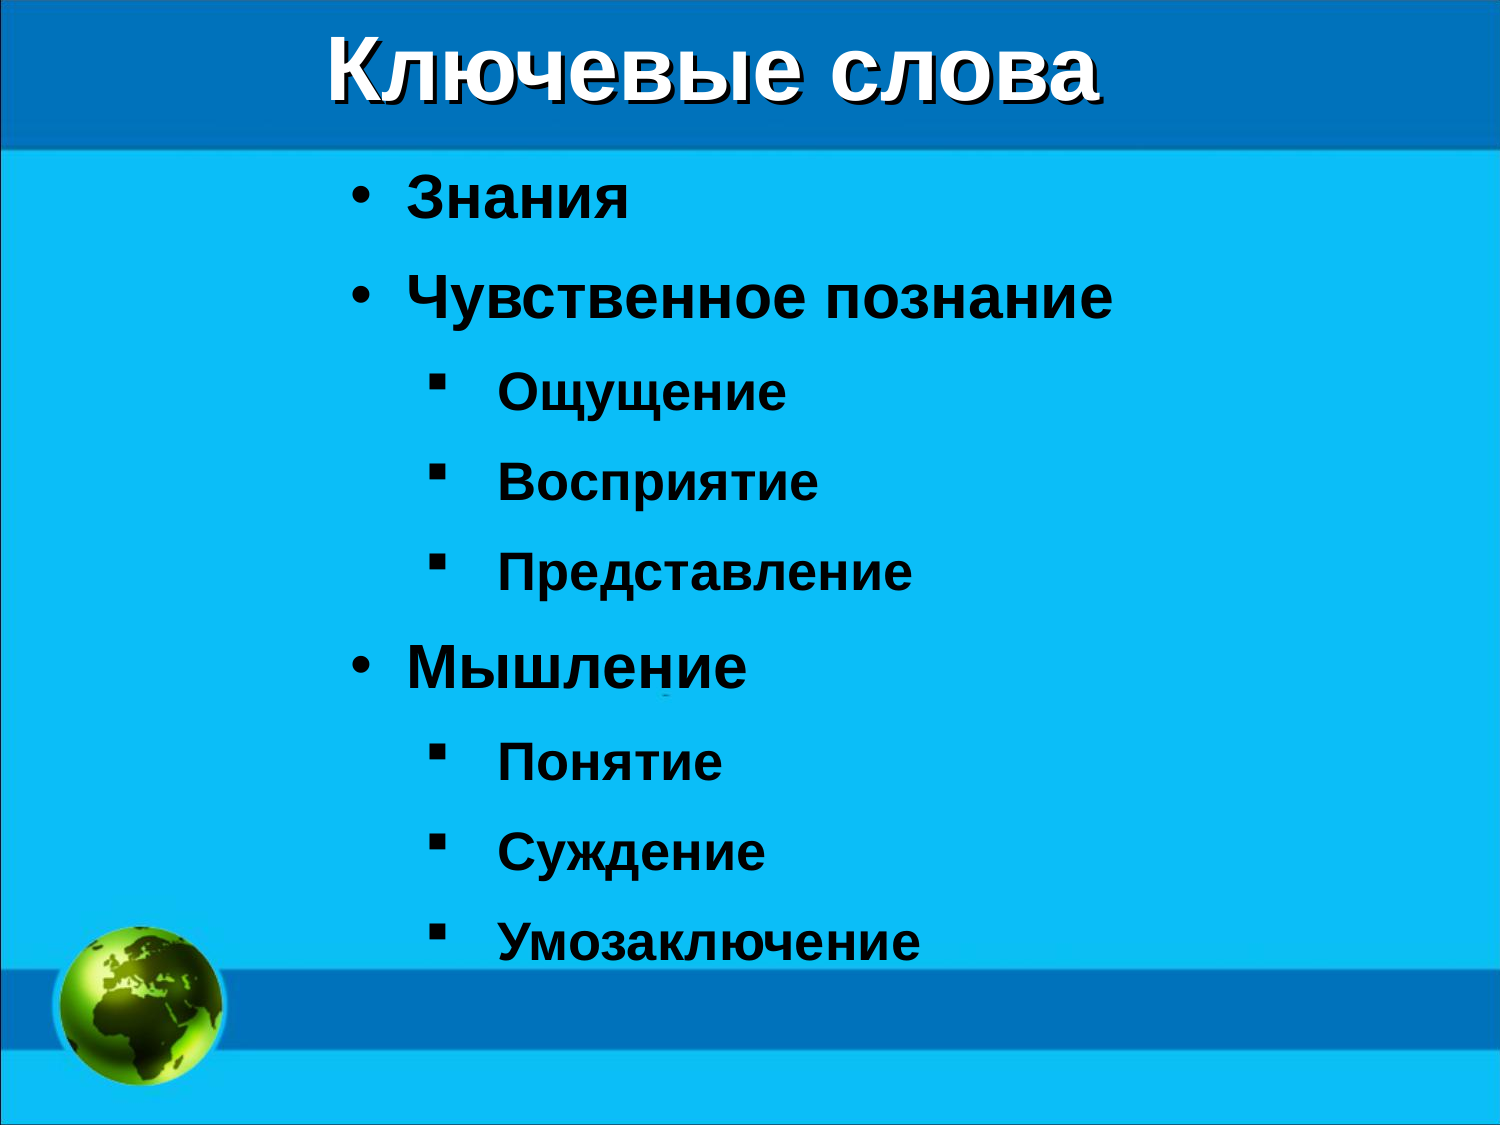

# Ключевые слова
Знания
Чувственное познание
Ощущение
Восприятие
Представление
Мышление
Понятие
Суждение
Умозаключение